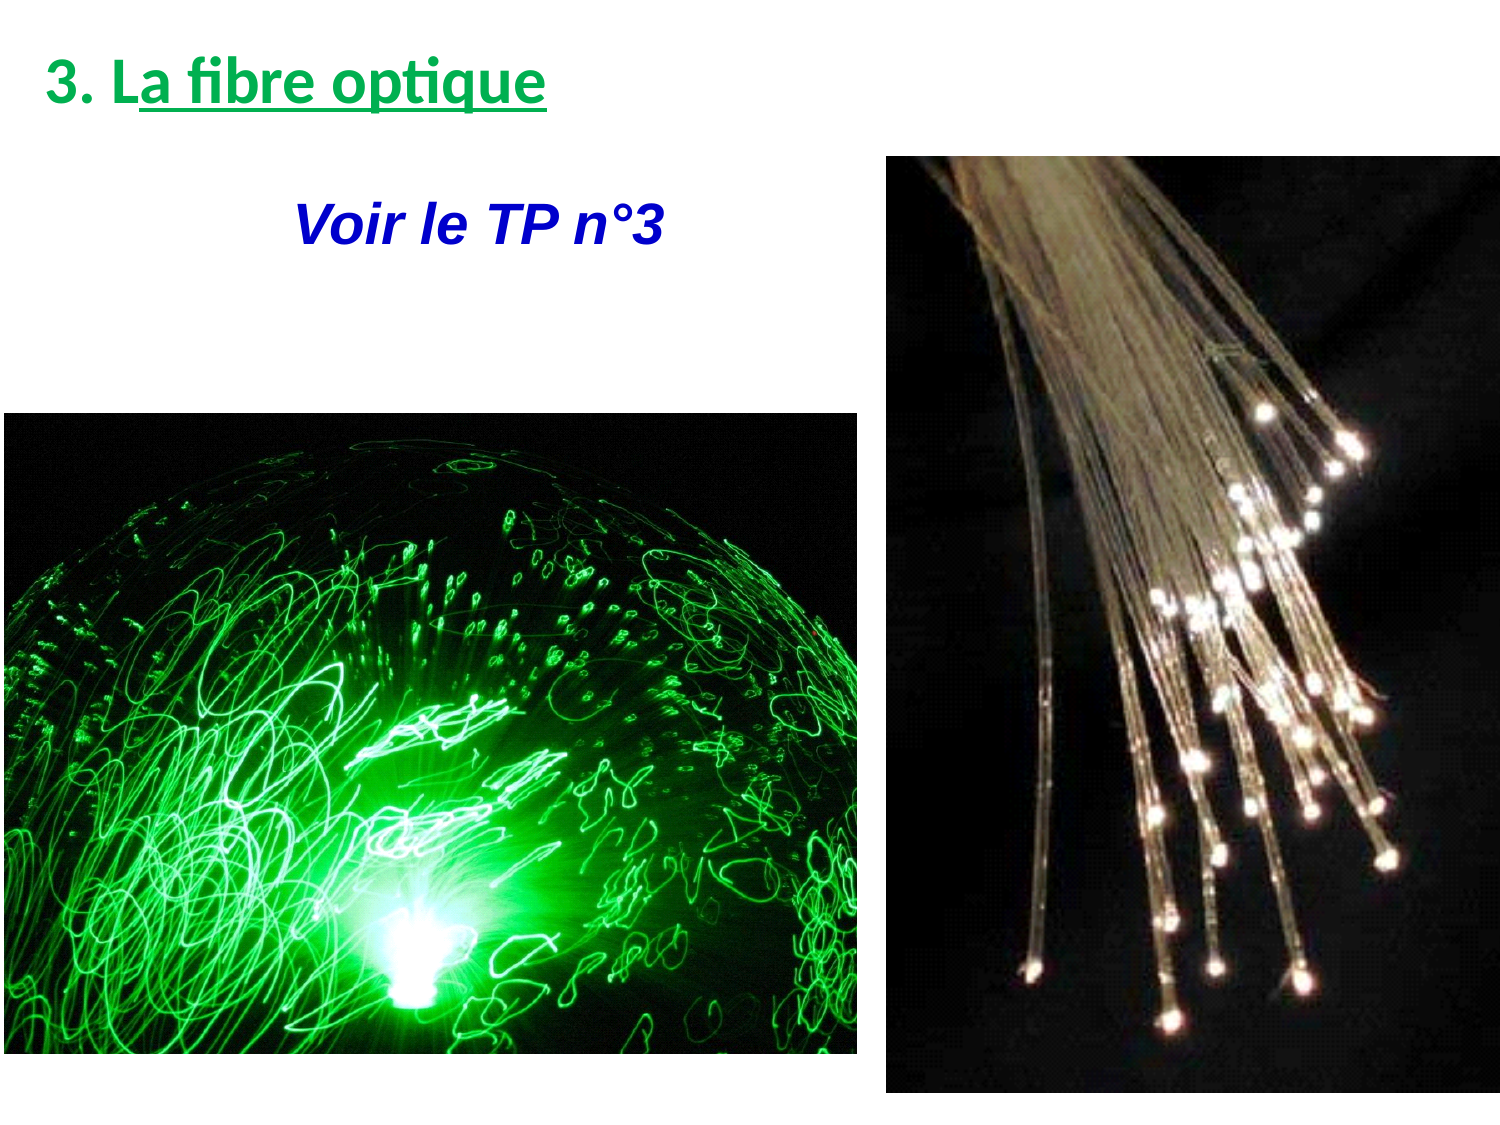

3. La fibre optique
Voir le TP n°3